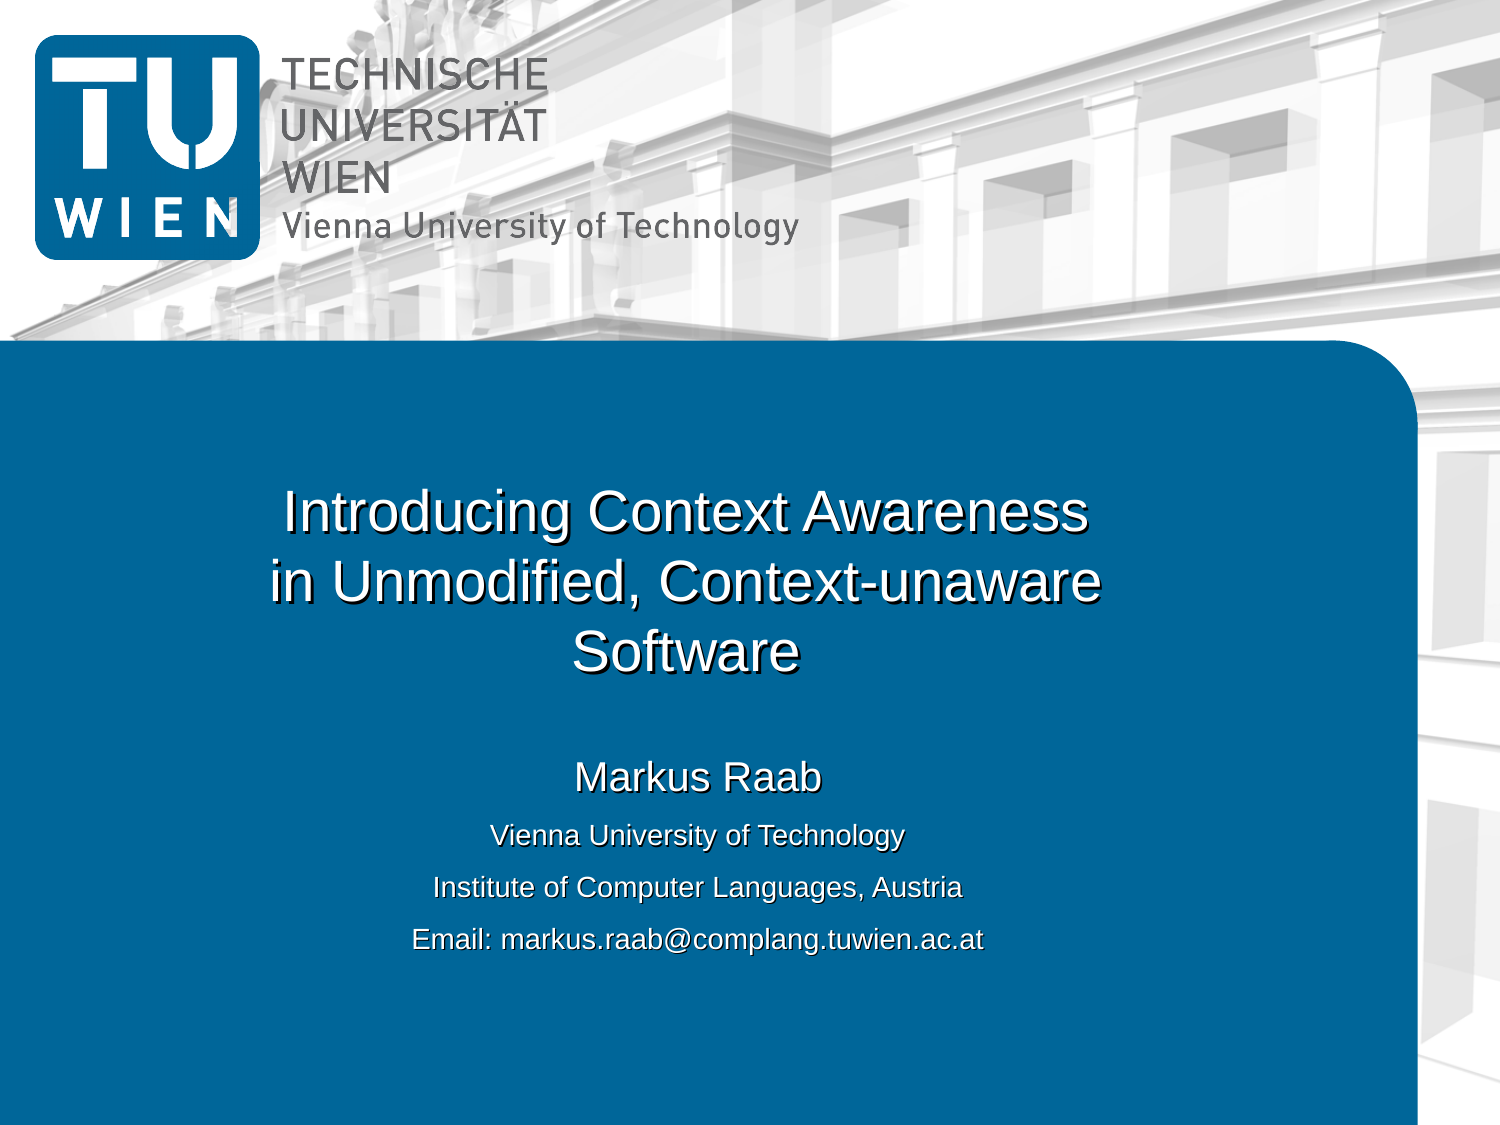

# Introducing Context Awareness in Unmodified, Context-unaware Software
Markus Raab
Vienna University of Technology
Institute of Computer Languages, Austria
Email: markus.raab@complang.tuwien.ac.at